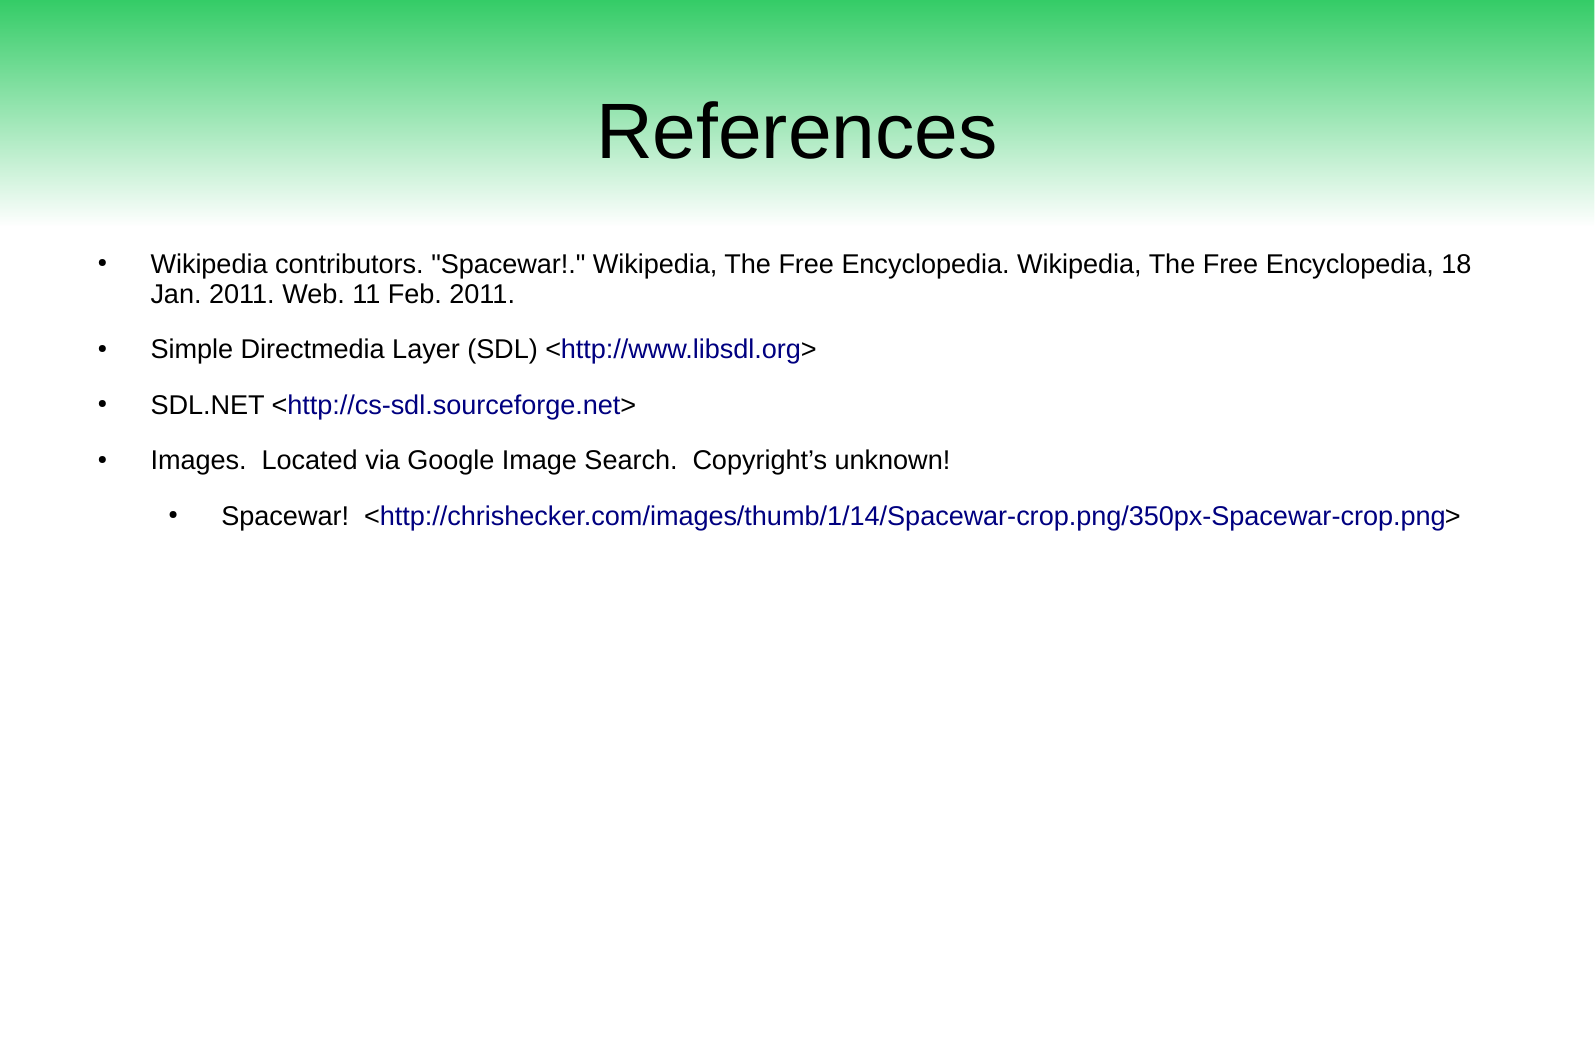

# References
Wikipedia contributors. "Spacewar!." Wikipedia, The Free Encyclopedia. Wikipedia, The Free Encyclopedia, 18 Jan. 2011. Web. 11 Feb. 2011.
Simple Directmedia Layer (SDL) <http://www.libsdl.org>
SDL.NET <http://cs-sdl.sourceforge.net>
Images. Located via Google Image Search. Copyright’s unknown!
Spacewar! <http://chrishecker.com/images/thumb/1/14/Spacewar-crop.png/350px-Spacewar-crop.png>